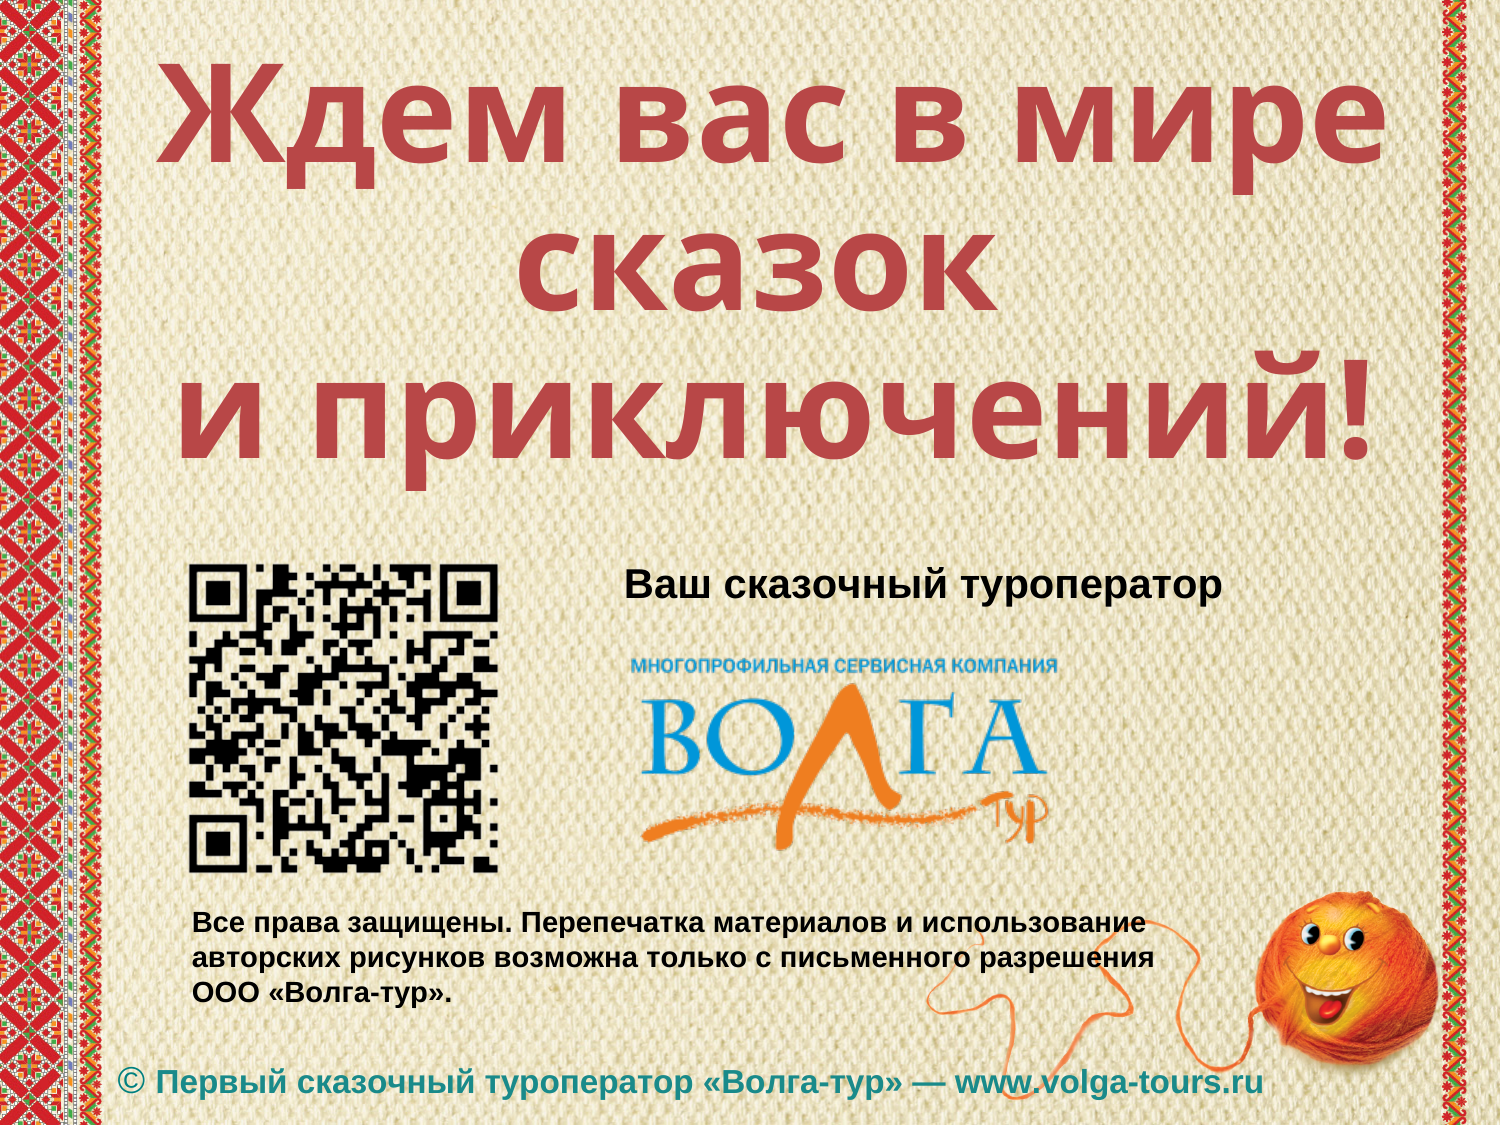

Ждем вас в мире сказок
и приключений!
Ваш сказочный туроператор
Все права защищены. Перепечатка материалов и использование авторских рисунков возможна только с письменного разрешения
ООО «Волга-тур».
© Первый сказочный туроператор «Волга-тур» — www.volga-tours.ru